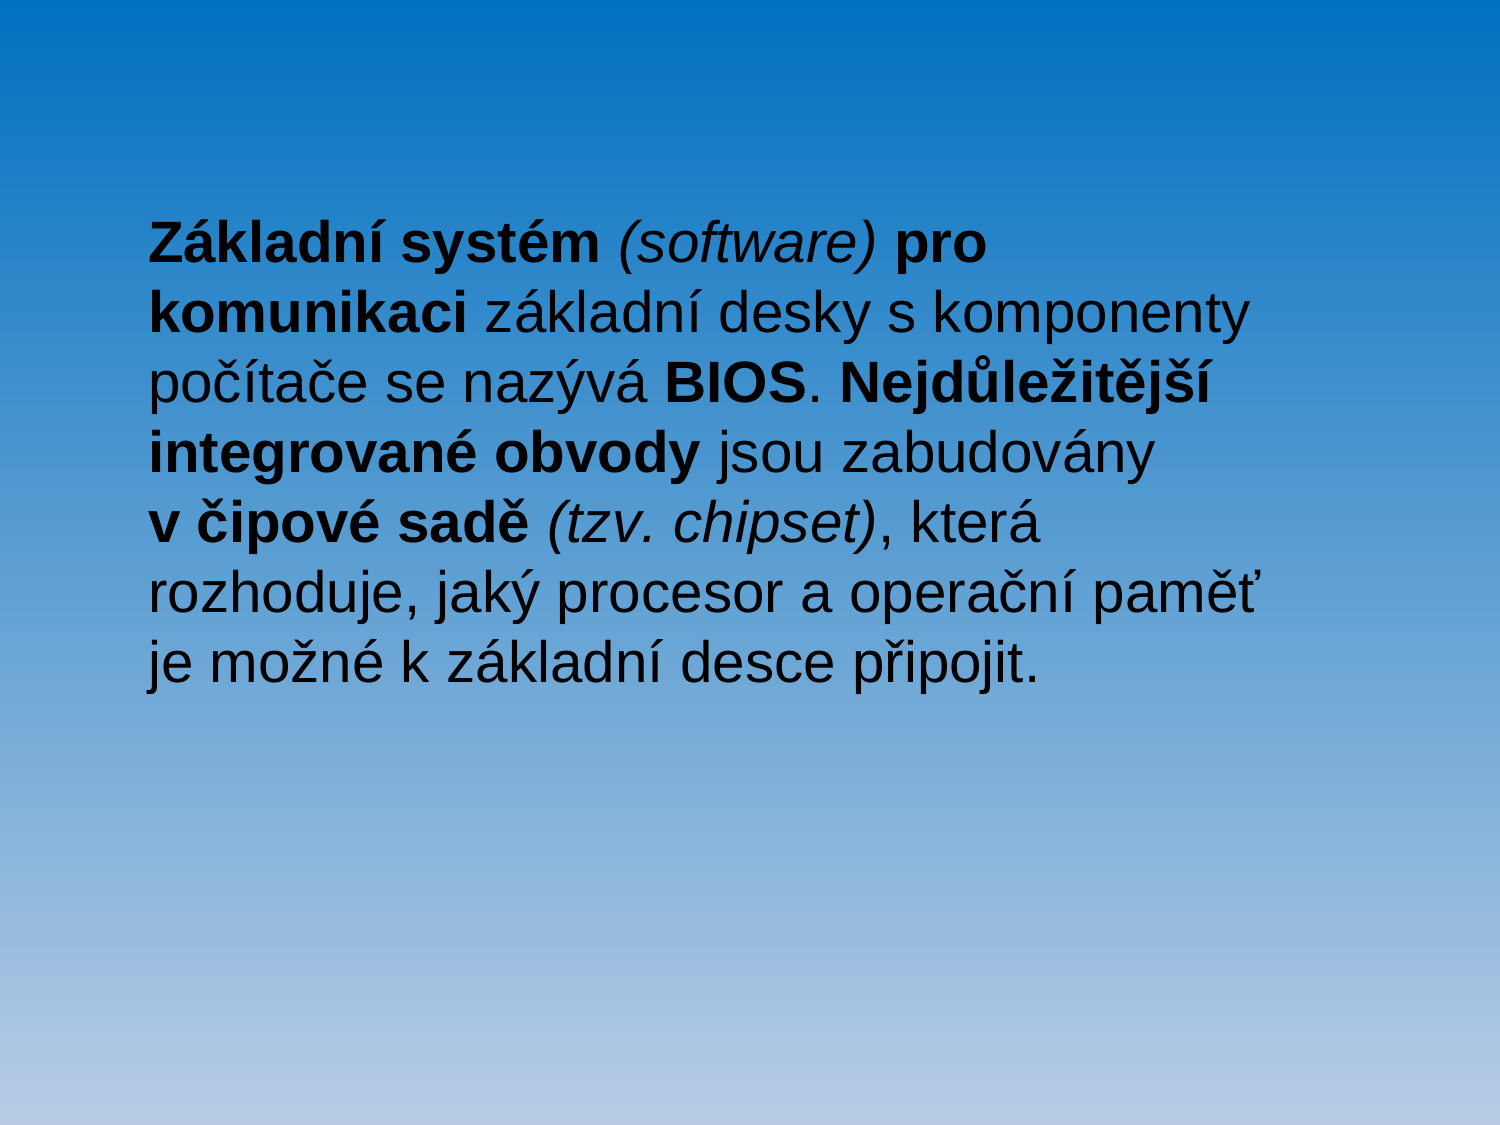

# Základní systém (software) pro komunikaci základní desky s komponenty počítače se nazývá BIOS. Nejdůležitější integrované obvody jsou zabudovány v čipové sadě (tzv. chipset), která rozhoduje, jaký procesor a operační paměť je možné k základní desce připojit.